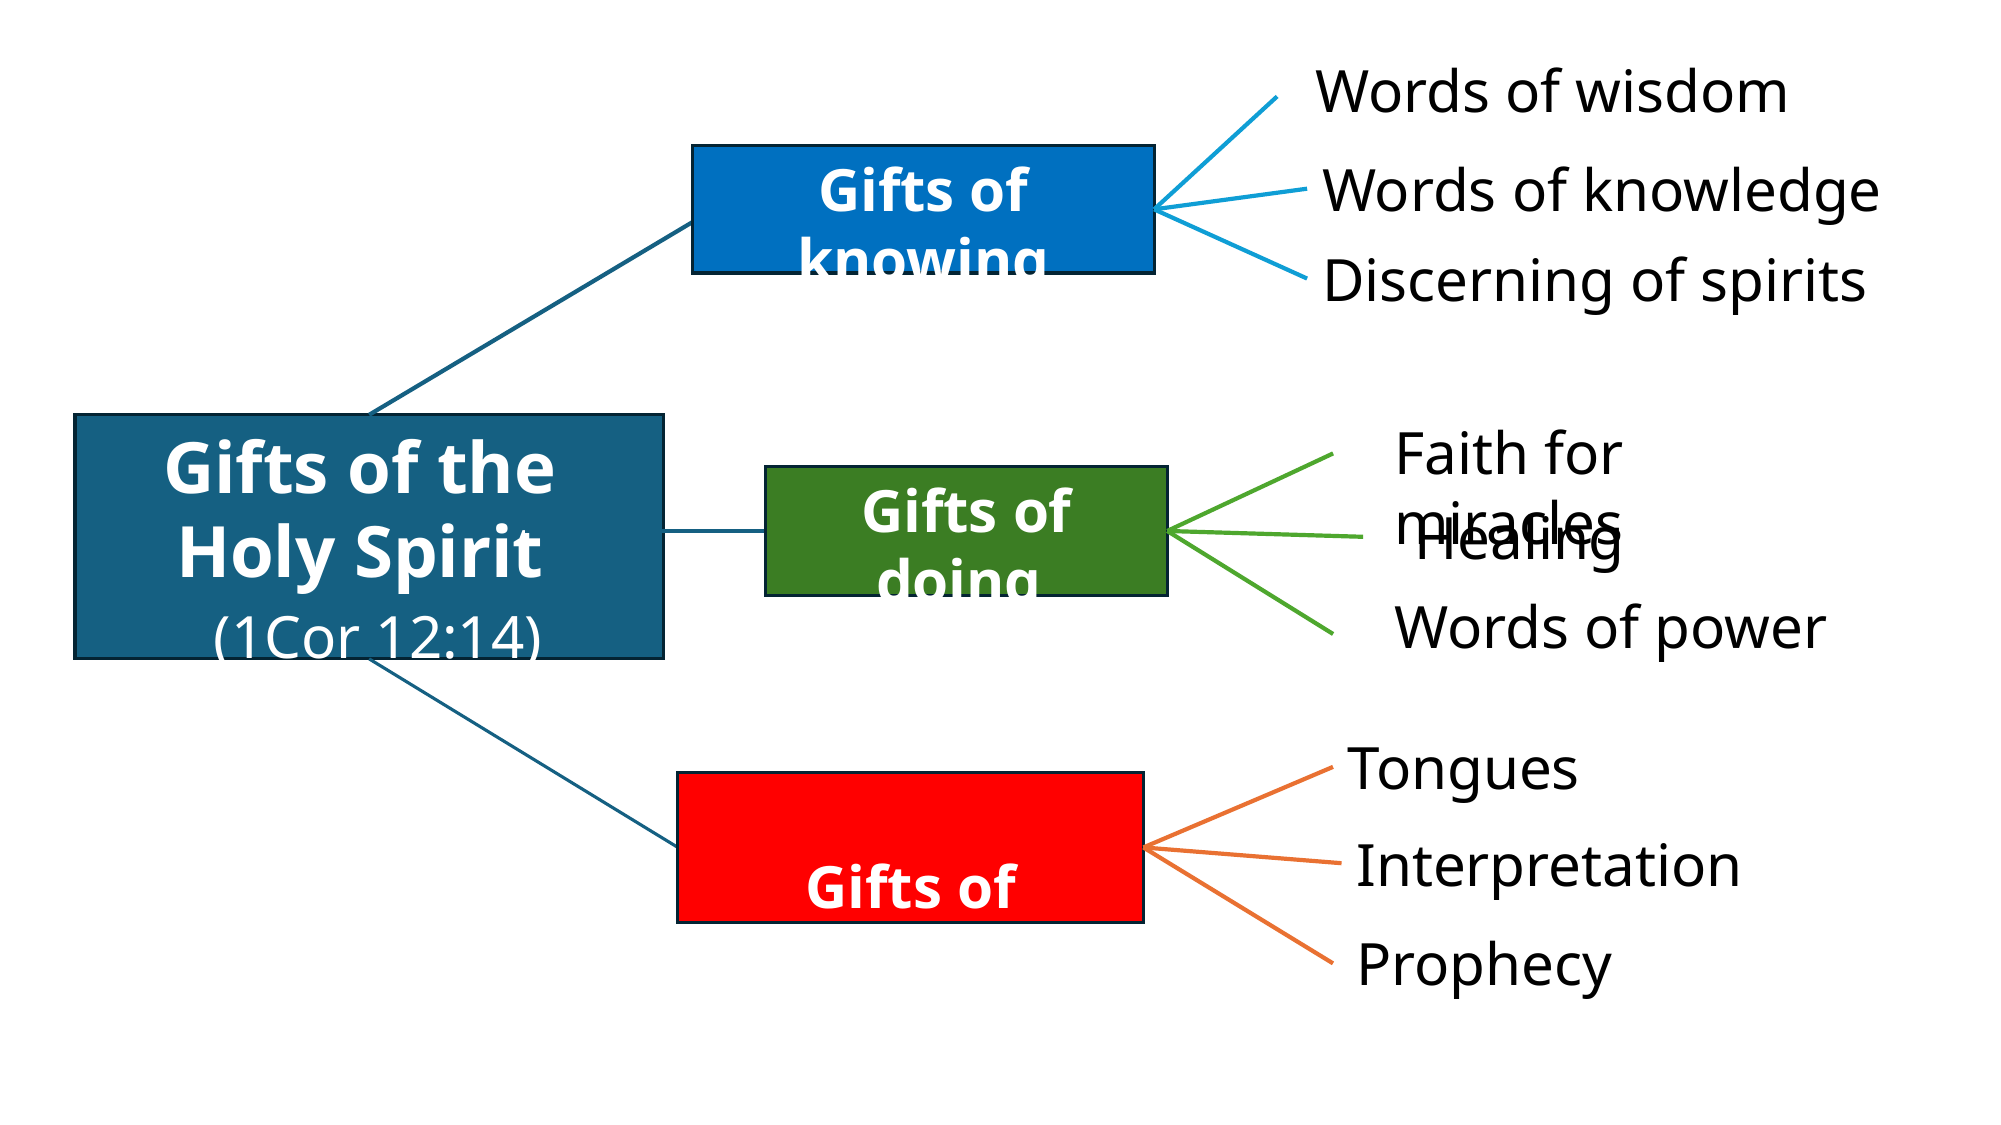

Words of wisdom
Gifts of knowing
Words of knowledge
Discerning of spirits
Faith for miracles
Gifts of the
Holy Spirit
 (1Cor 12:14)
Gifts of doing
Healing
Words of power
Tongues
Gifts of speaking
Interpretation
Prophecy